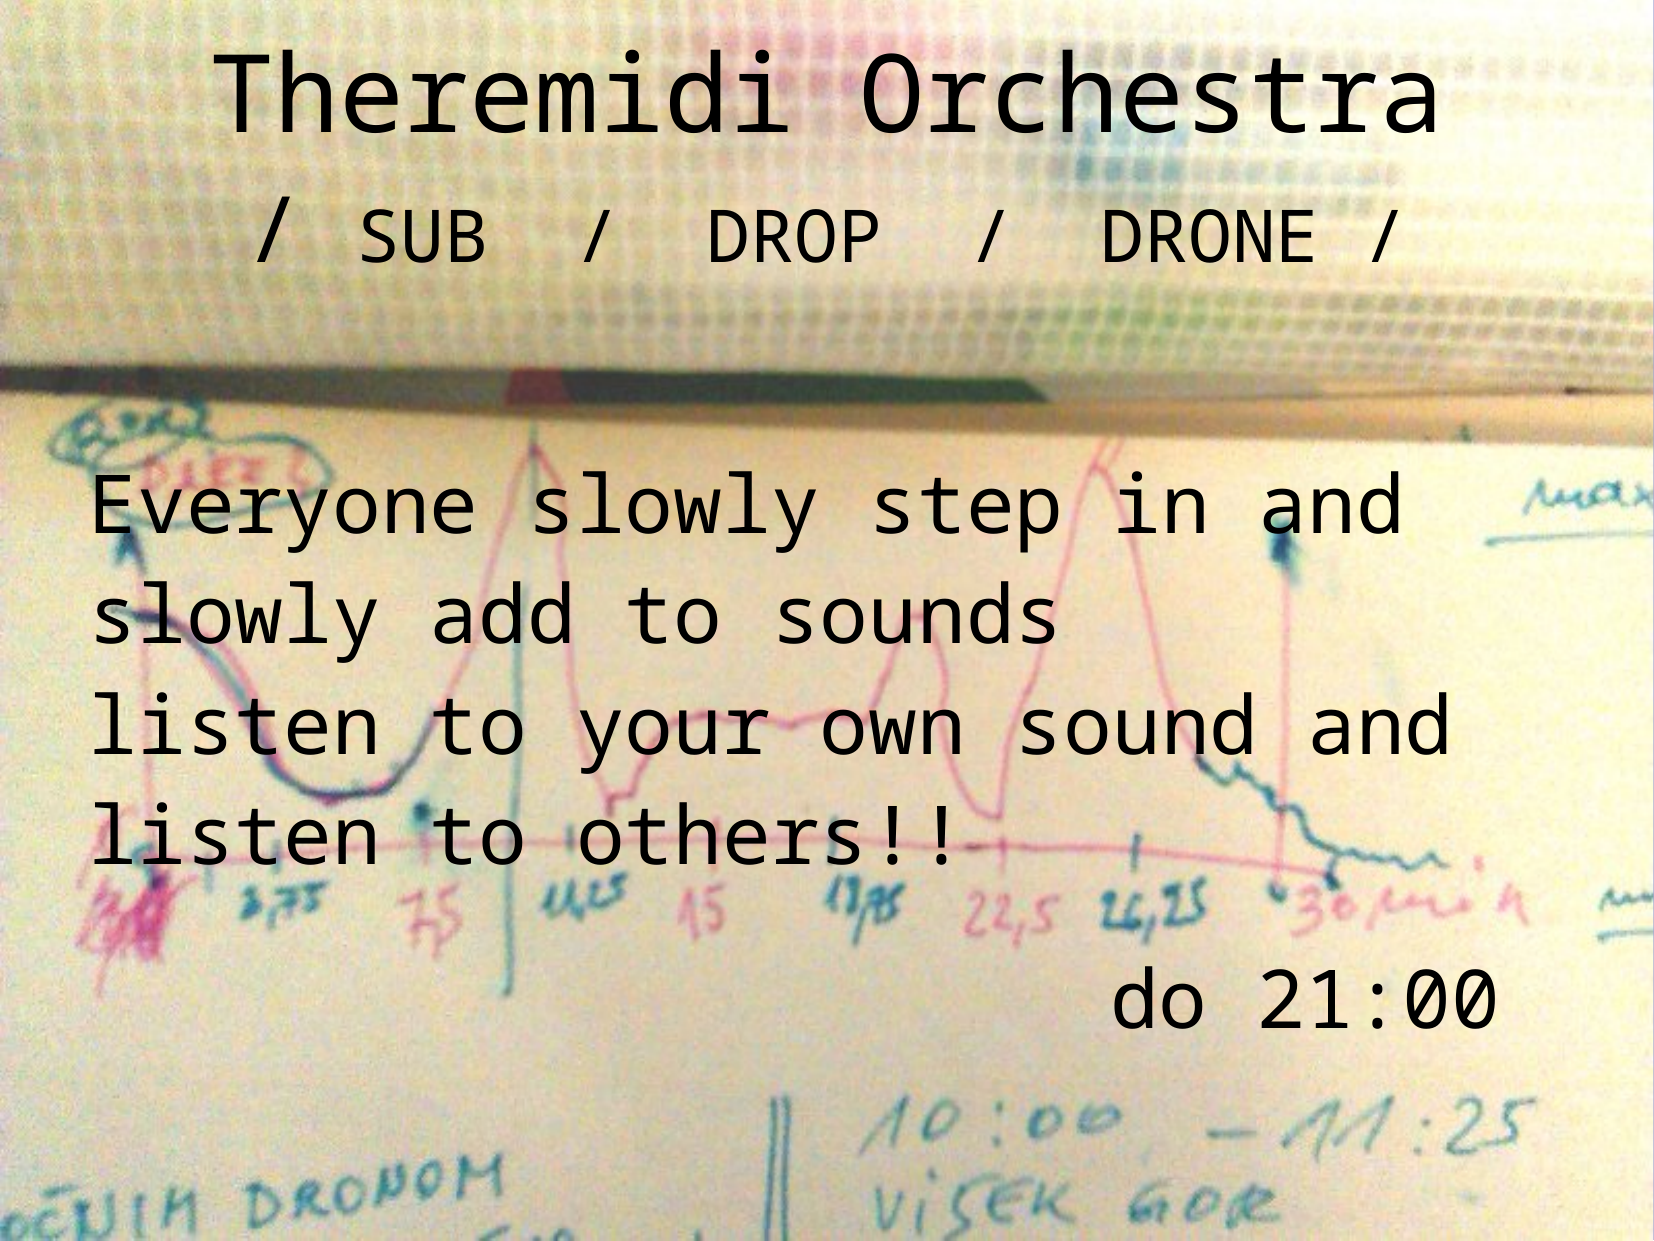

# Theremidi Orchestra / SUB / DROP / DRONE /
Everyone slowly step in and slowly add to sounds
listen to your own sound and listen to others!!
do 21:00